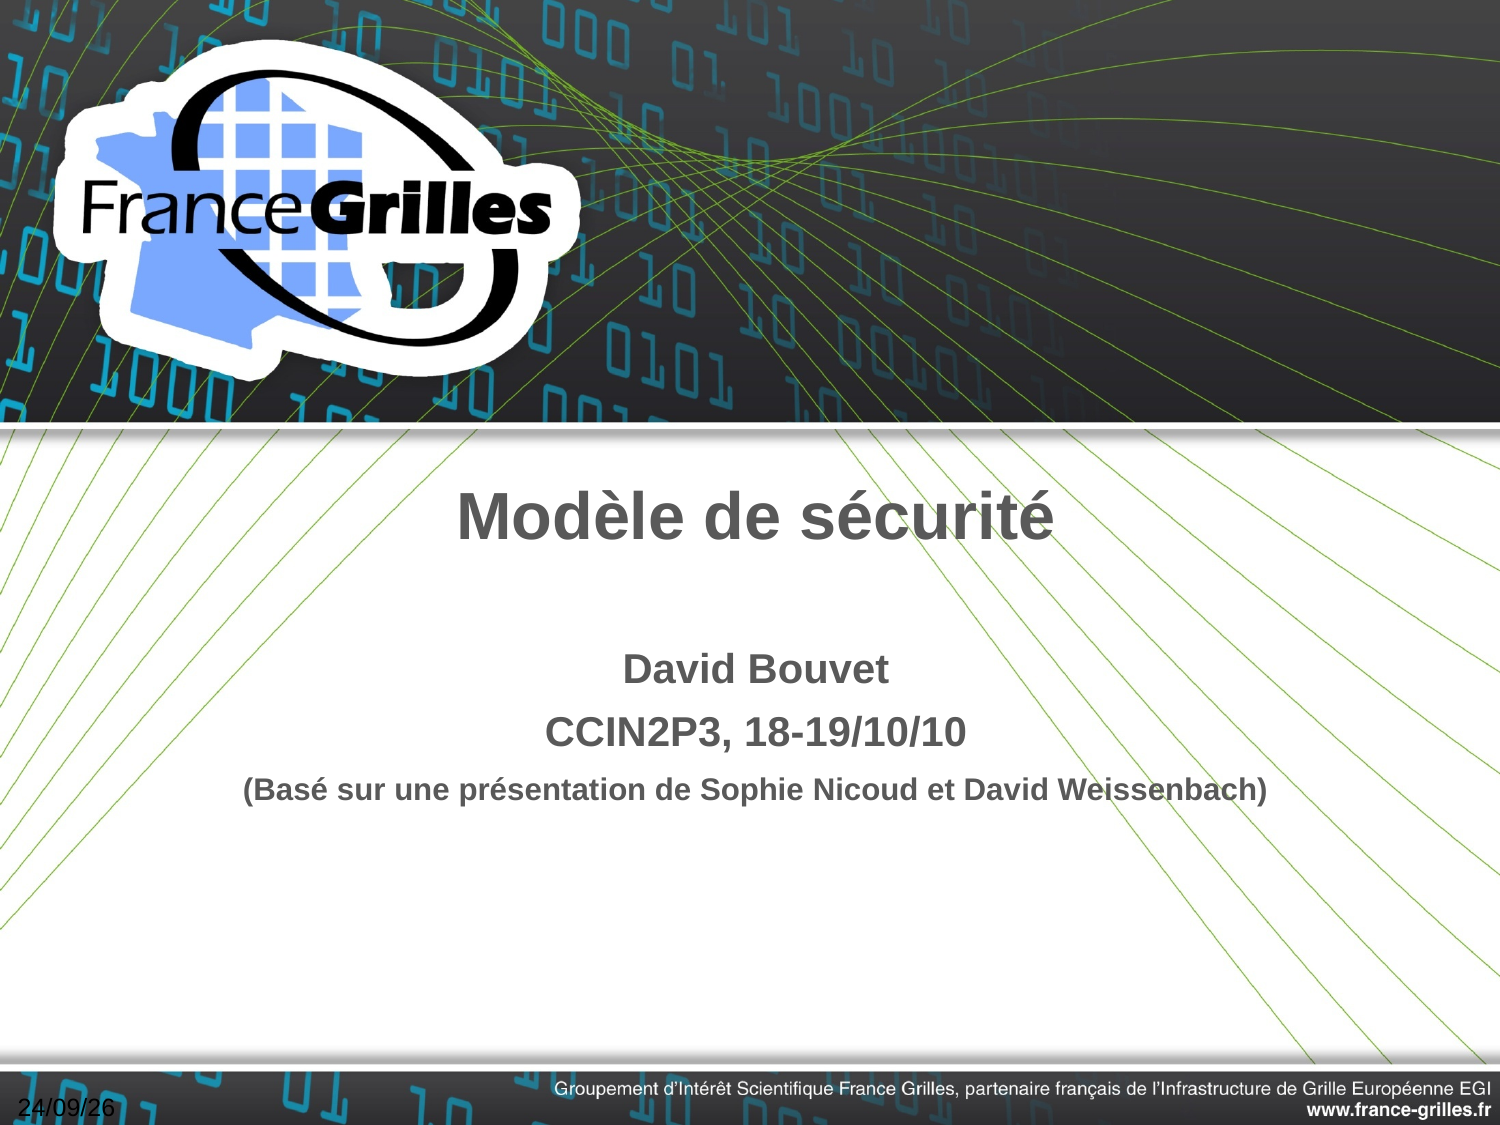

#
Modèle de sécurité
David Bouvet
CCIN2P3, 18-19/10/10
(Basé sur une présentation de Sophie Nicoud et David Weissenbach)